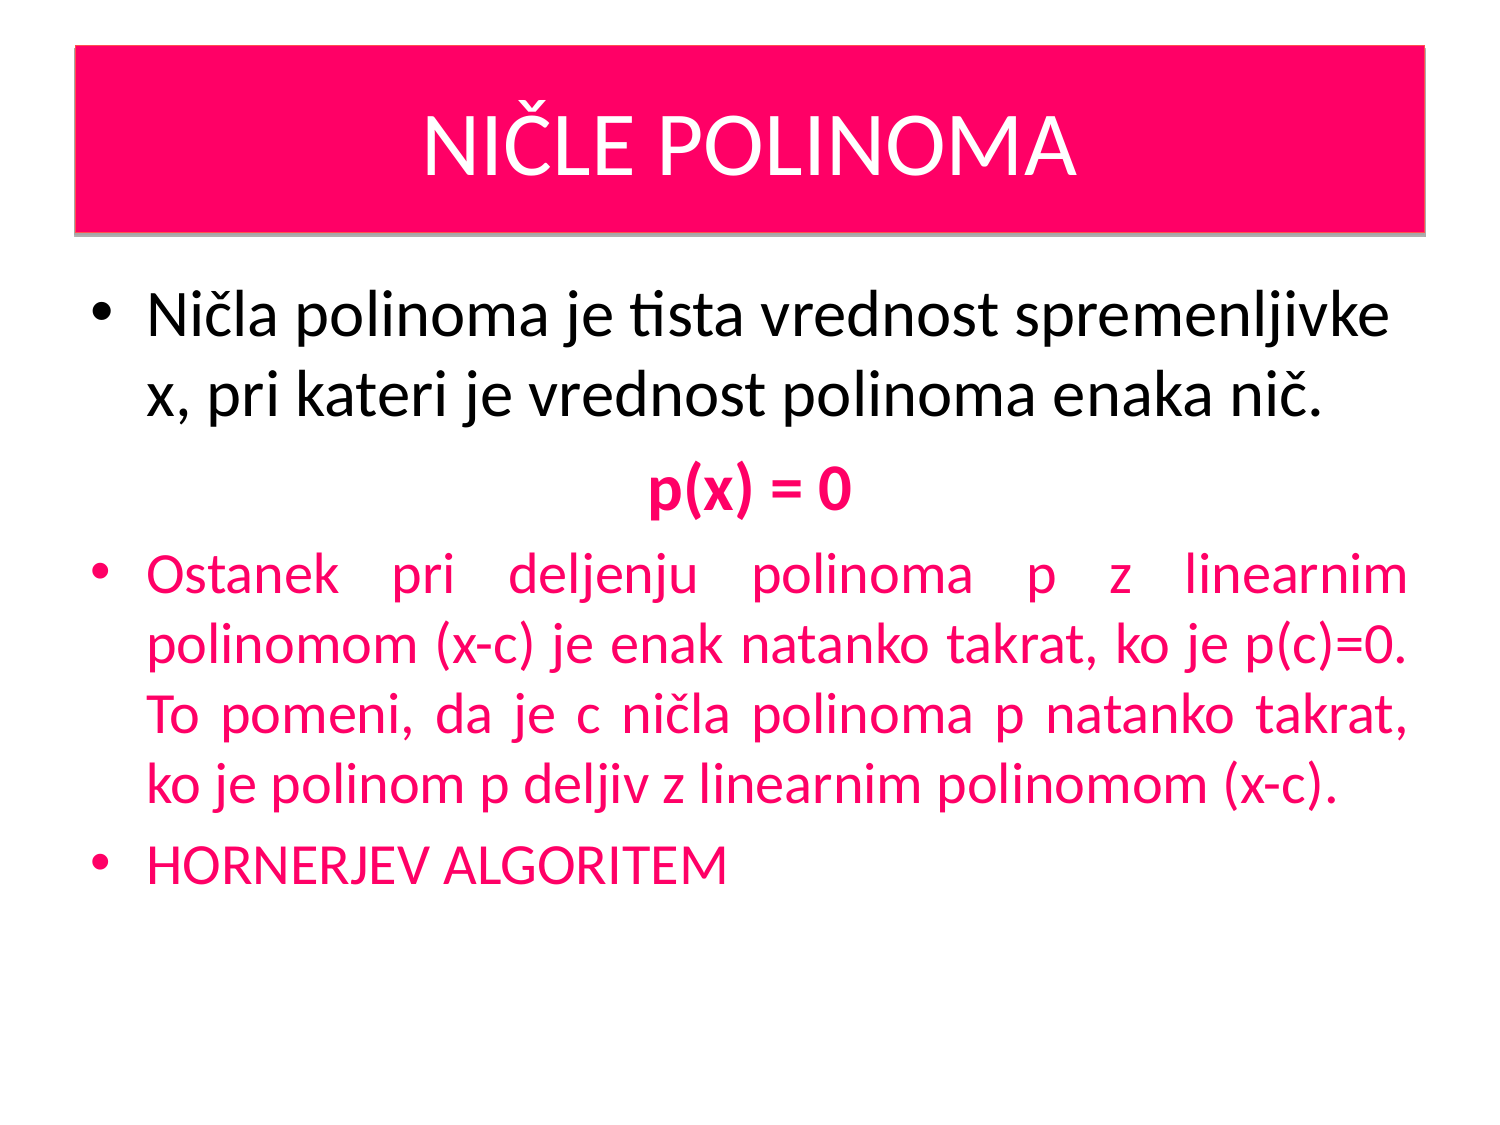

# NIČLE POLINOMA
Ničla polinoma je tista vrednost spremenljivke x, pri kateri je vrednost polinoma enaka nič.
p(x) = 0
Ostanek pri deljenju polinoma p z linearnim polinomom (x-c) je enak natanko takrat, ko je p(c)=0. To pomeni, da je c ničla polinoma p natanko takrat, ko je polinom p deljiv z linearnim polinomom (x-c).
HORNERJEV ALGORITEM